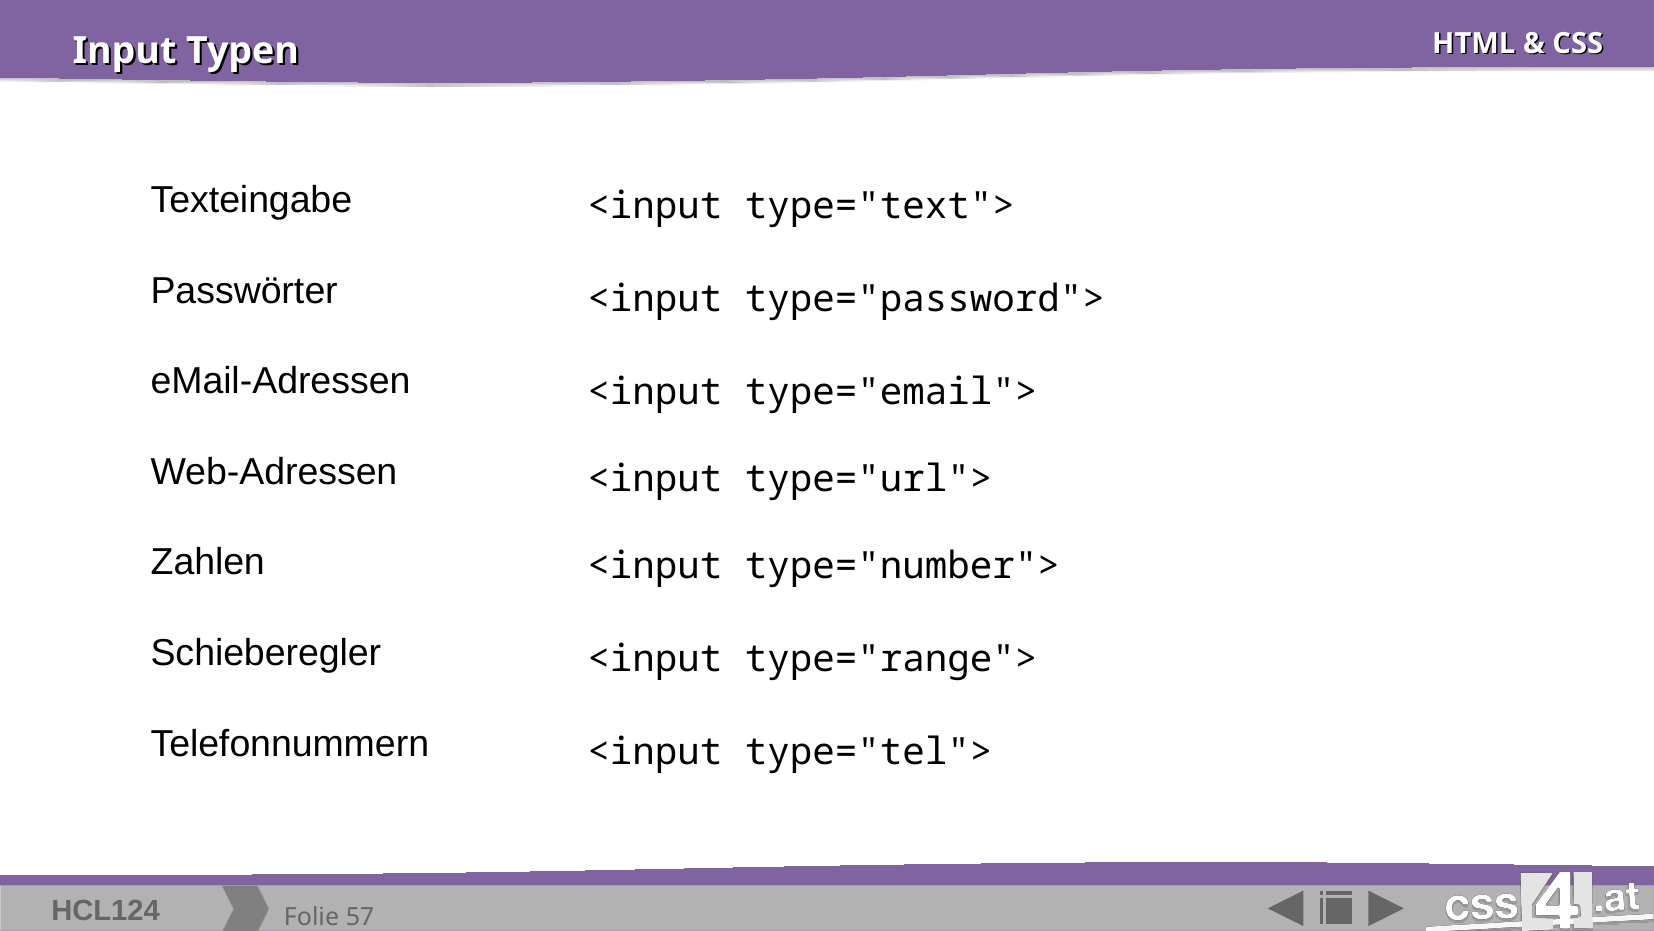

HTML & CSS
Input Typen
Texteingabe
<input type="text">
Passwörter
<input type="password">
eMail-Adressen
<input type="email">
Web-Adressen
<input type="url">
<input type="number">
Zahlen
Schieberegler
<input type="range">
Telefonnummern
<input type="tel">
HCL124
Folie